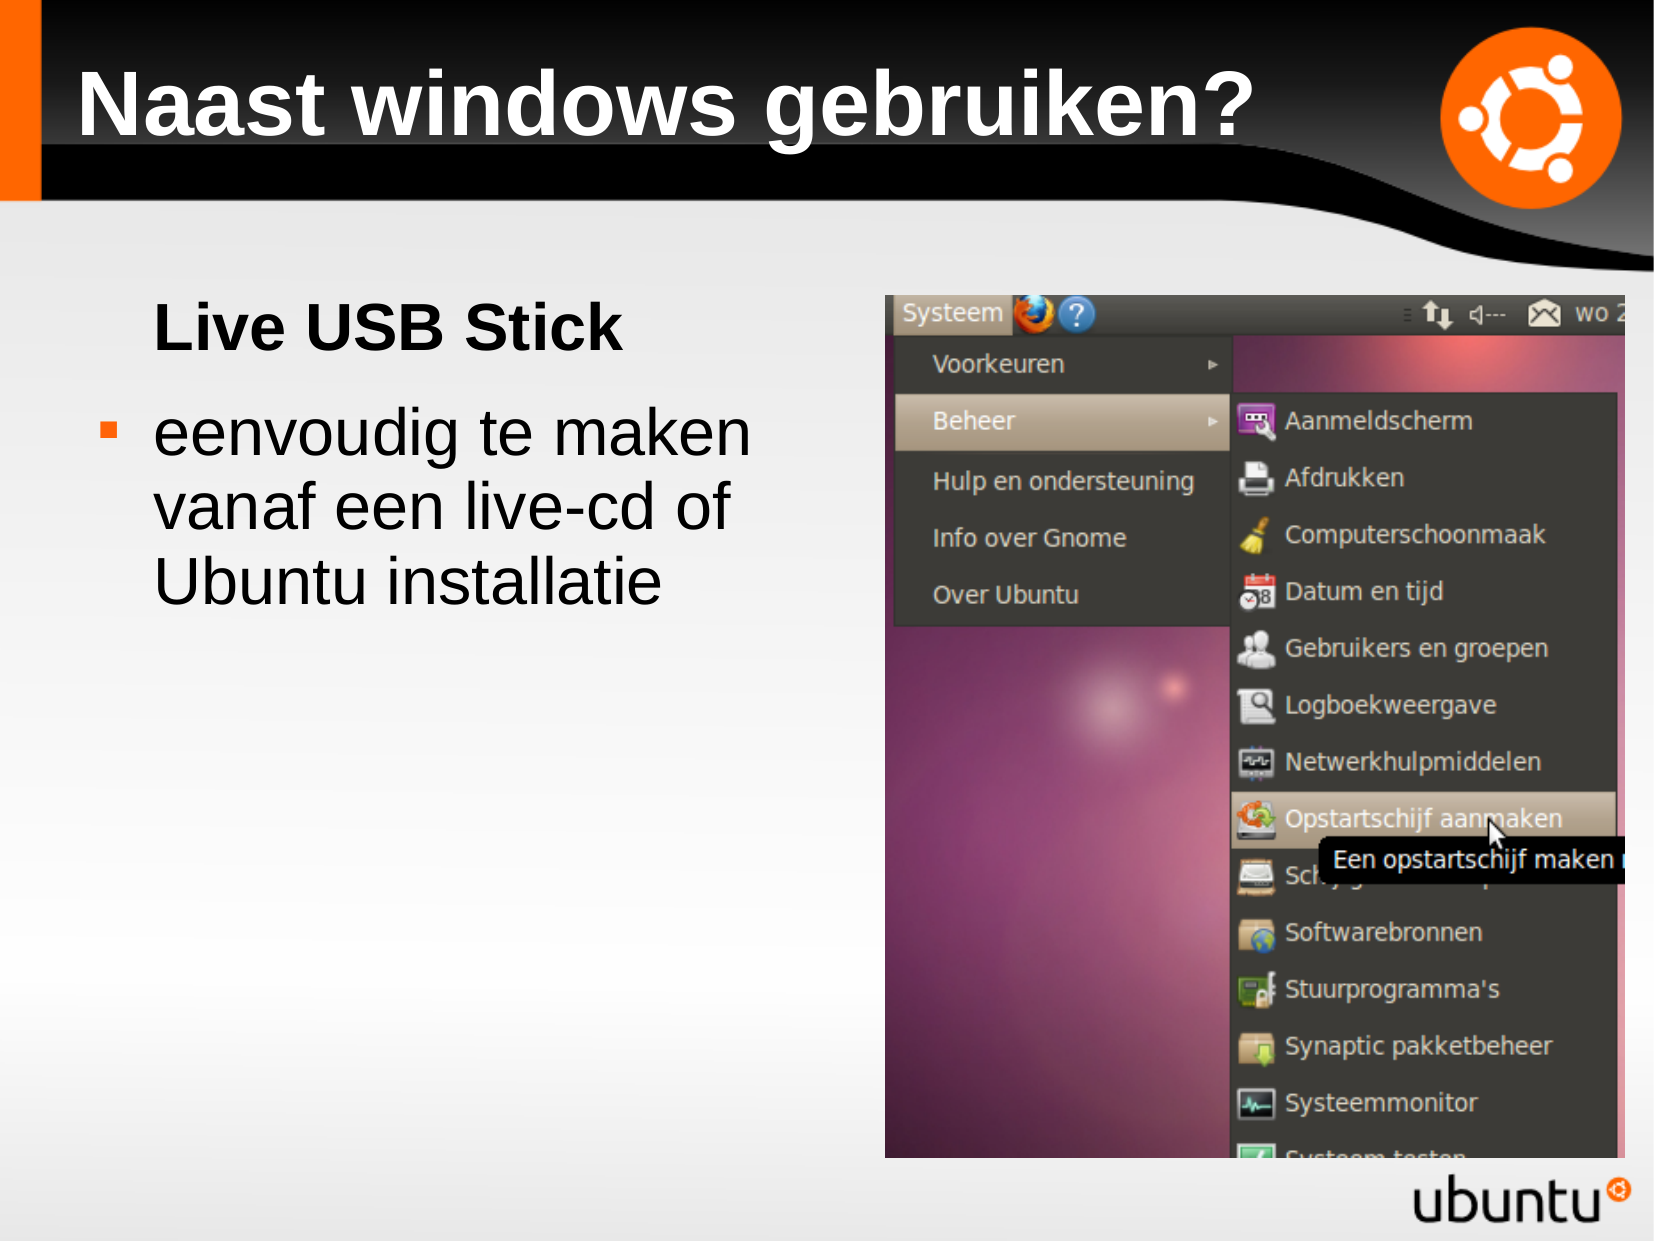

# Naast windows gebruiken?
Live USB Stick
eenvoudig te maken vanaf een live-cd of Ubuntu installatie